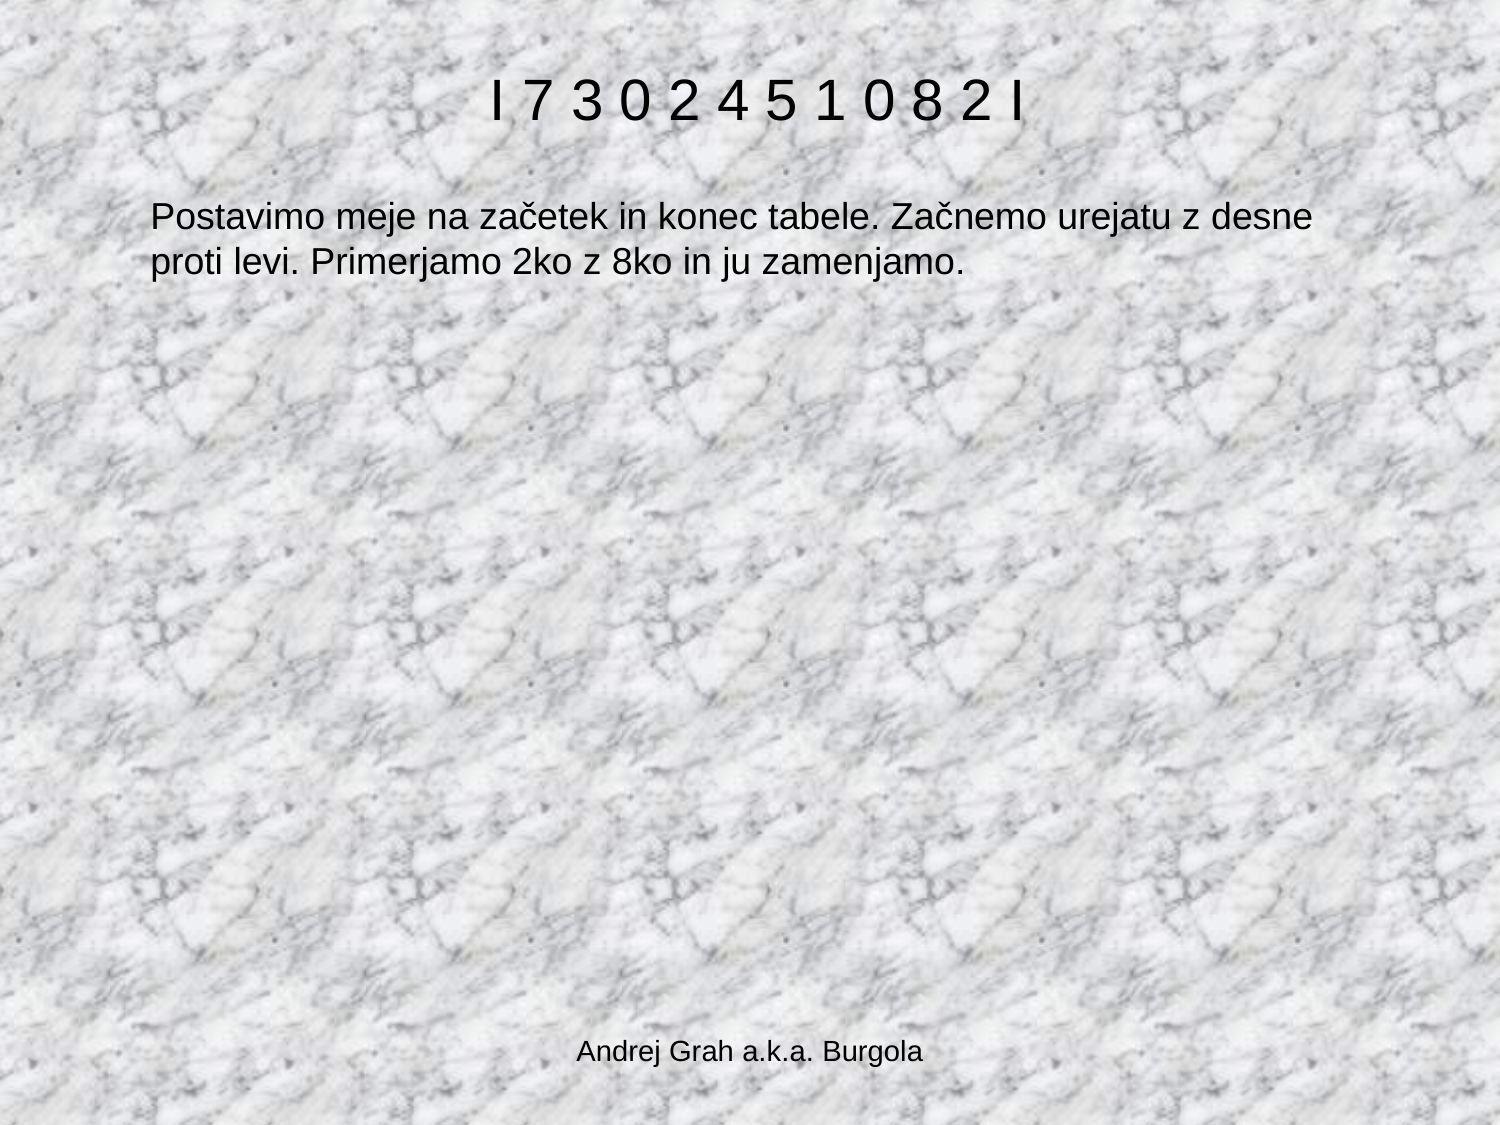

I 7 3 0 2 4 5 1 0 8 2 I
Postavimo meje na začetek in konec tabele. Začnemo urejatu z desne proti levi. Primerjamo 2ko z 8ko in ju zamenjamo.
Andrej Grah a.k.a. Burgola